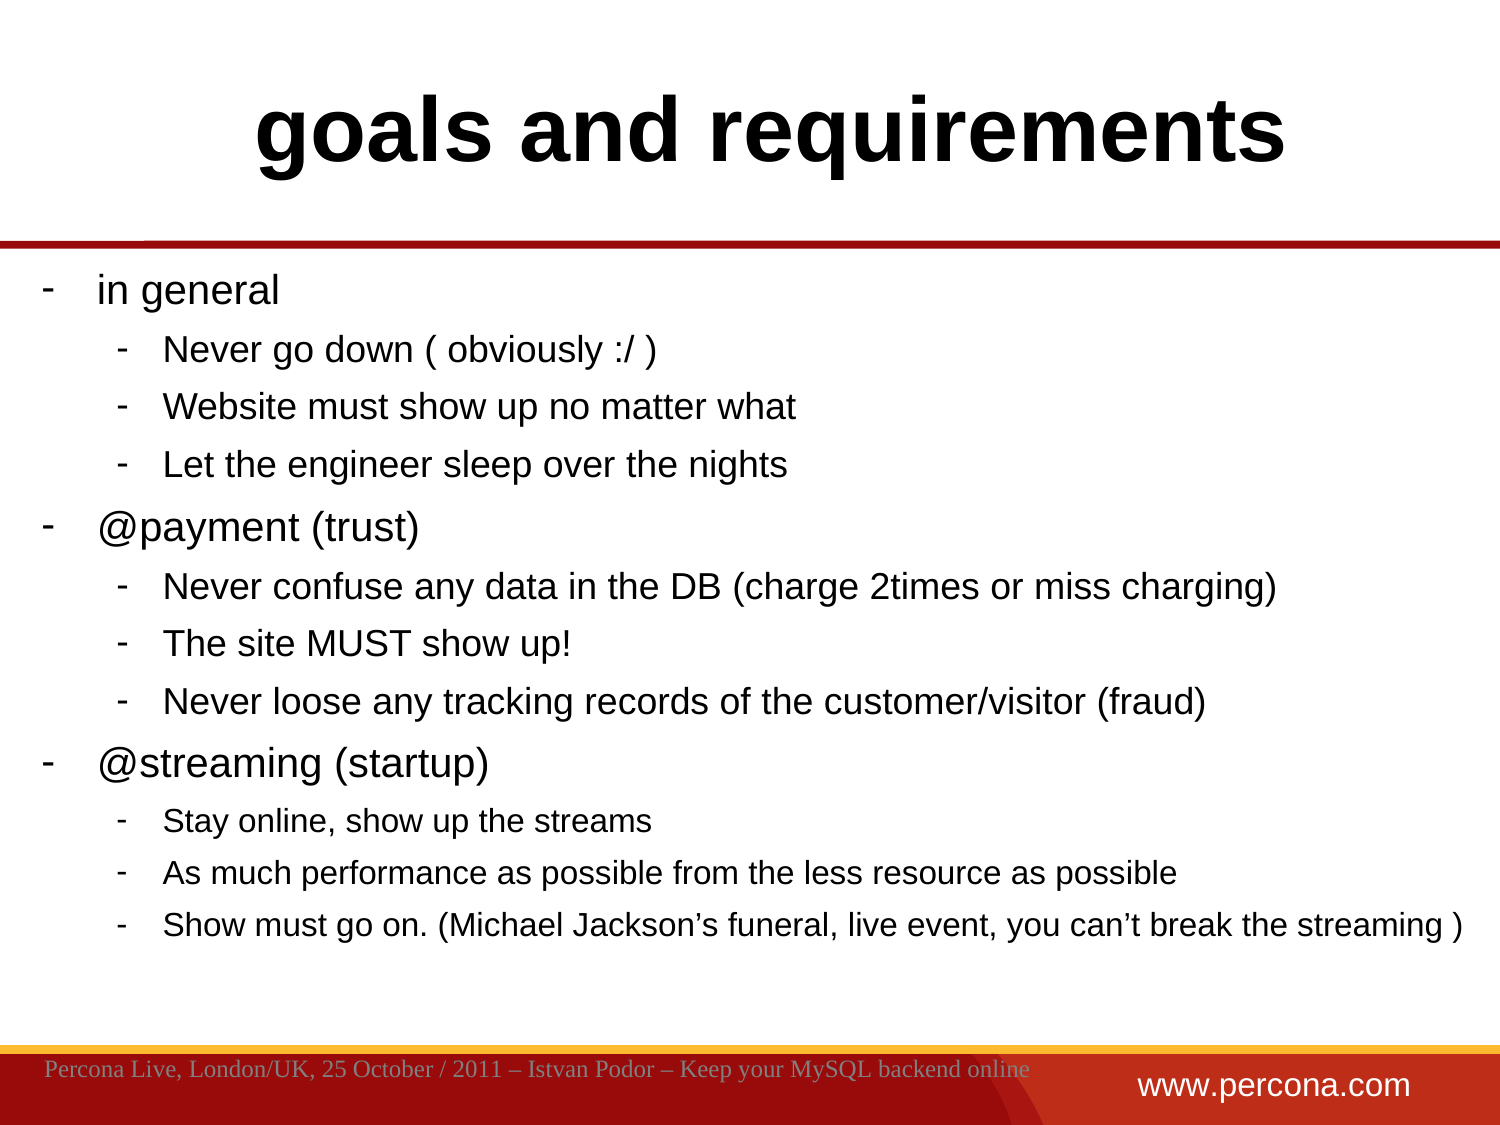

# goals and requirements
in general
Never go down ( obviously :/ )
Website must show up no matter what
Let the engineer sleep over the nights
@payment (trust)
Never confuse any data in the DB (charge 2times or miss charging)
The site MUST show up!
Never loose any tracking records of the customer/visitor (fraud)
@streaming (startup)
Stay online, show up the streams
As much performance as possible from the less resource as possible
Show must go on. (Michael Jackson’s funeral, live event, you can’t break the streaming )
Percona Live, London/UK, 25 October / 2011 – Istvan Podor – Keep your MySQL backend online